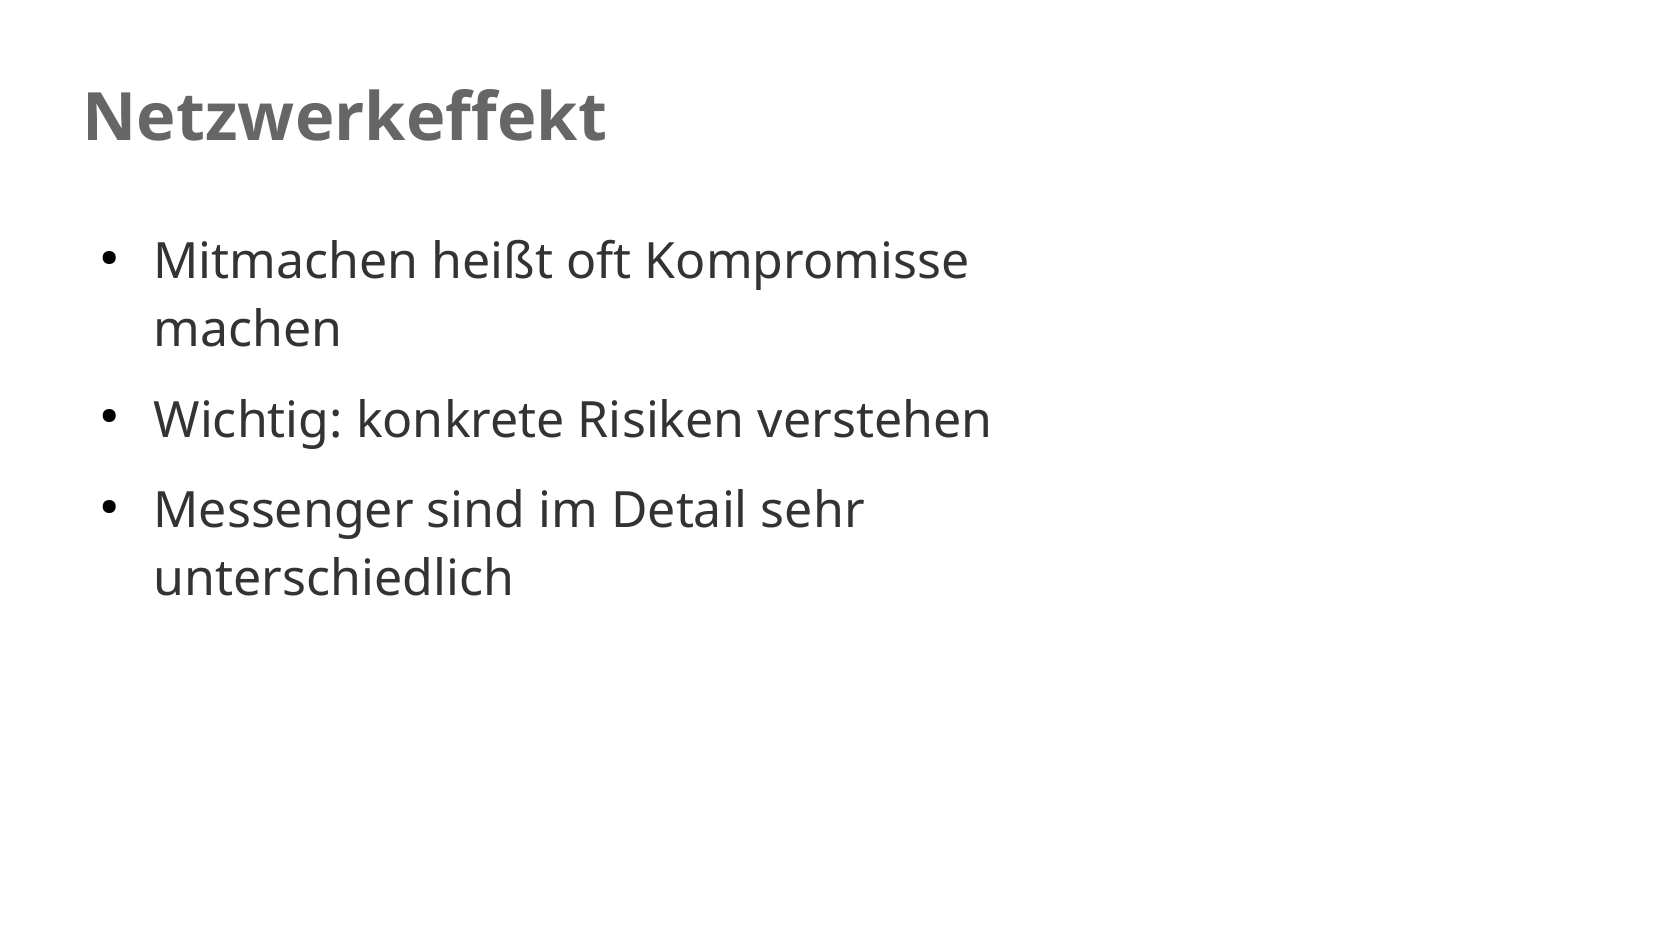

# Netzwerkeffekt
Mitmachen heißt oft Kompromisse machen
Wichtig: konkrete Risiken verstehen
Messenger sind im Detail sehr unterschiedlich